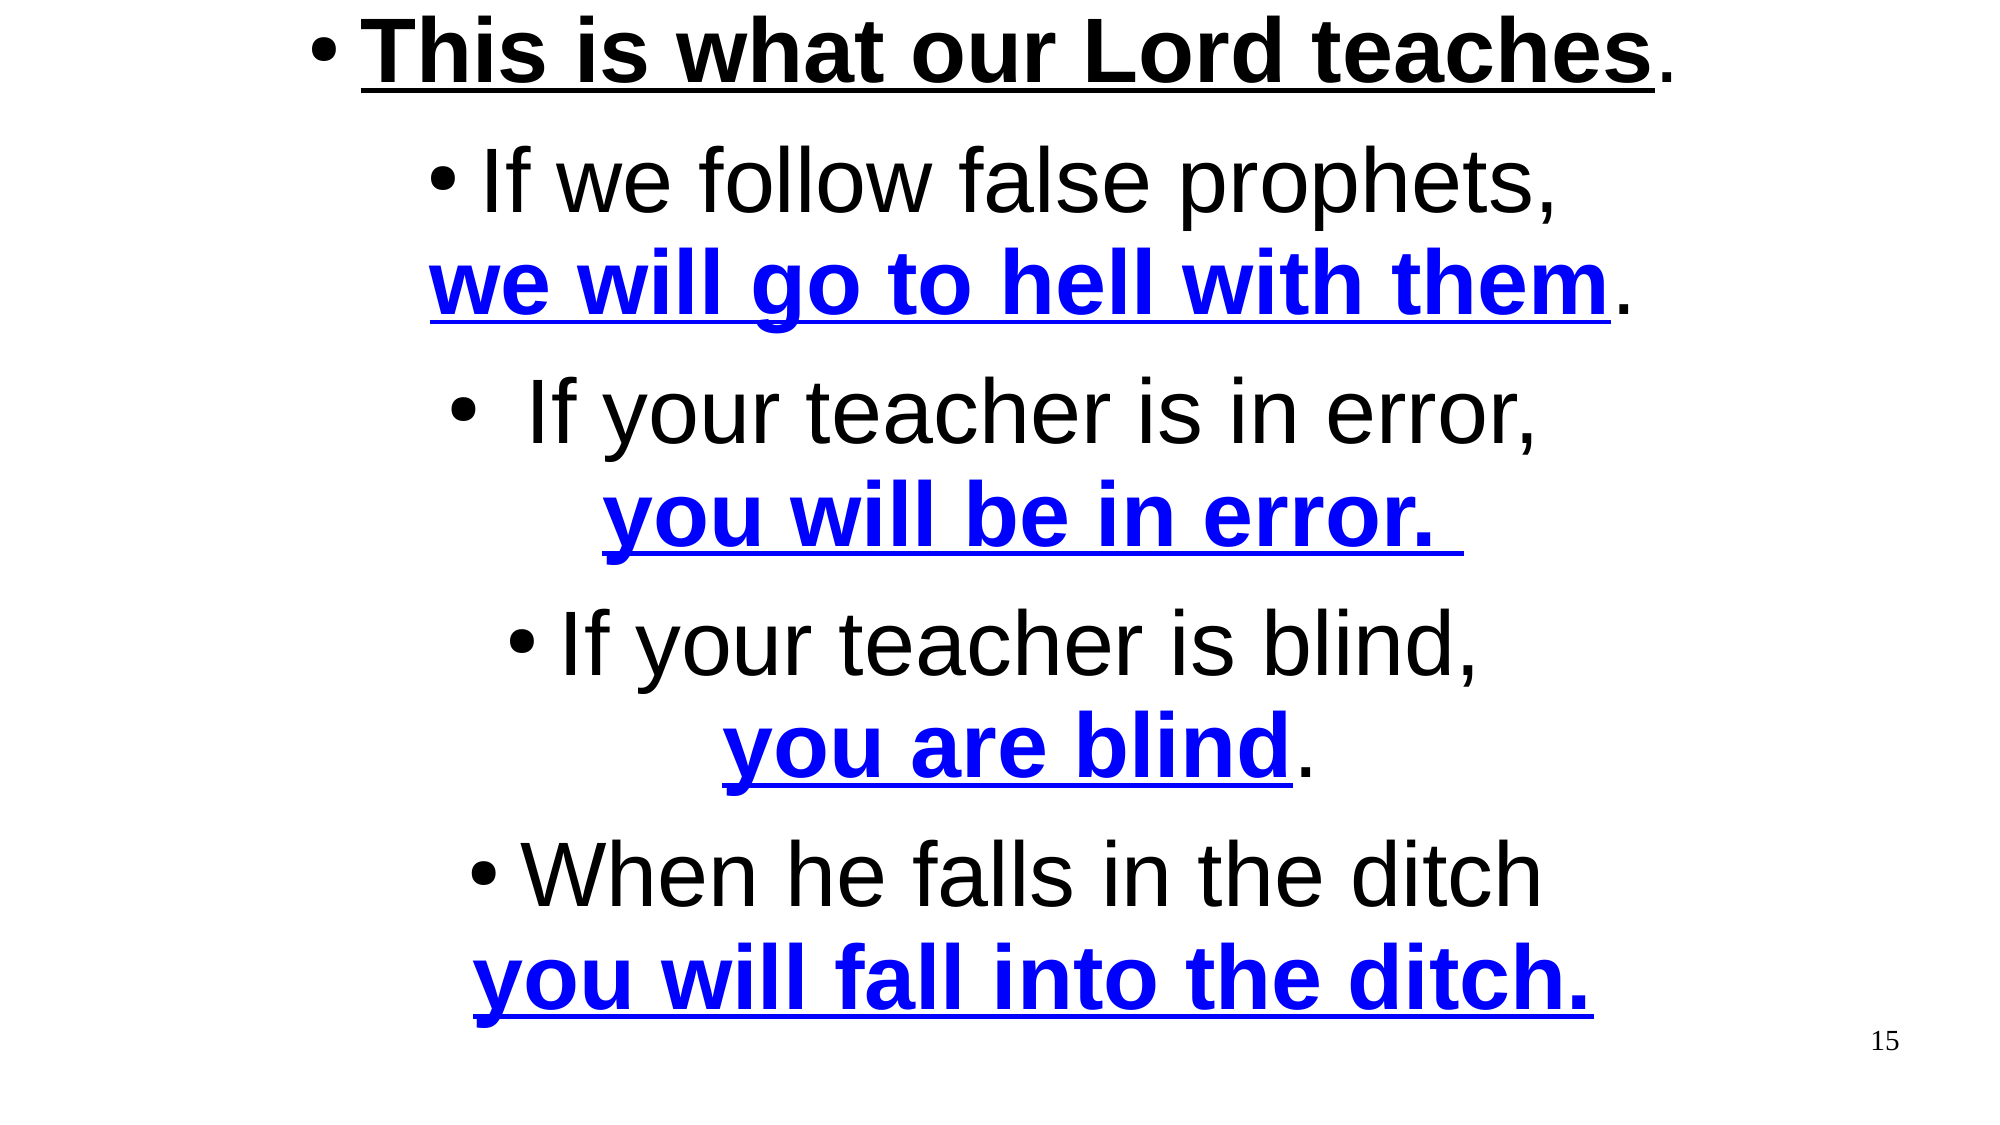

# This is what our Lord teaches.
If we follow false prophets,
we will go to hell with them.
 If your teacher is in error,
you will be in error.
If your teacher is blind,
you are blind.
When he falls in the ditch
you will fall into the ditch.
15